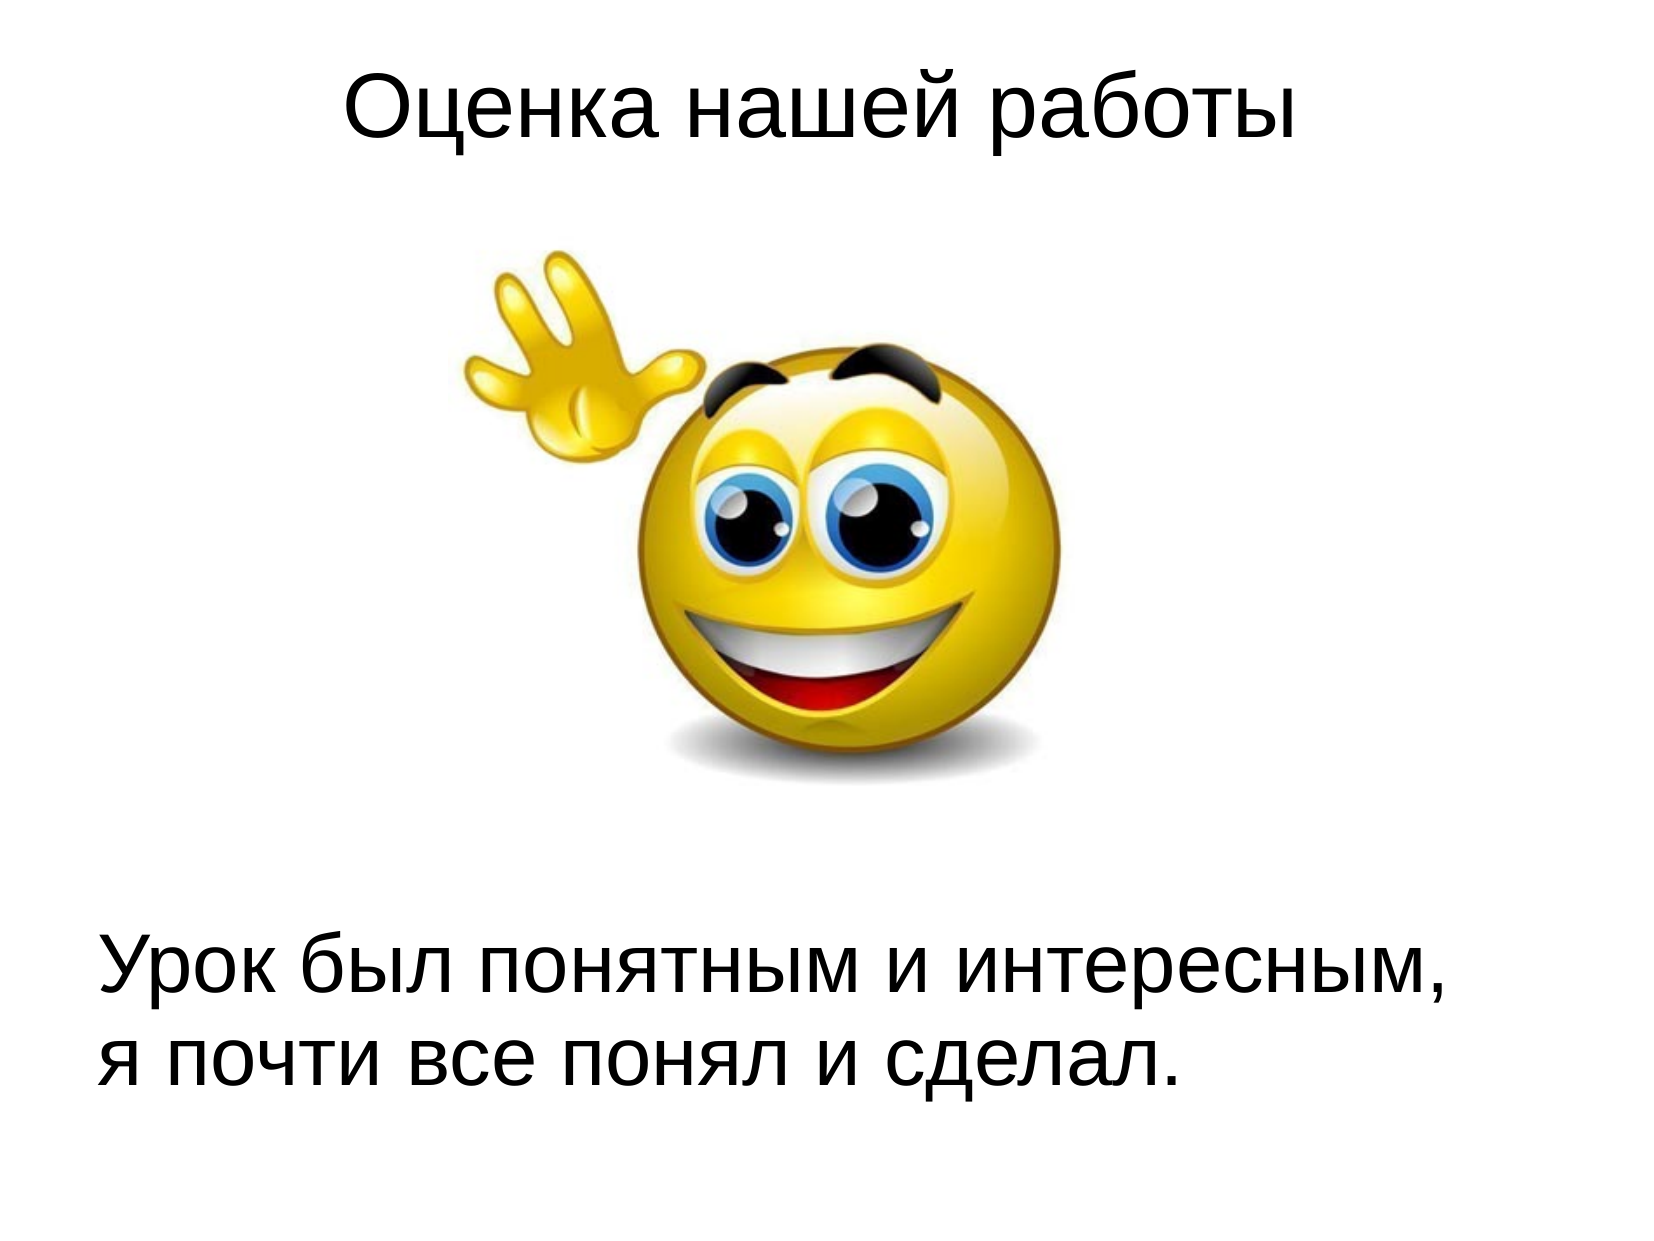

Оценка нашей работы
Урок был понятным и интересным,
я почти все понял и сделал.